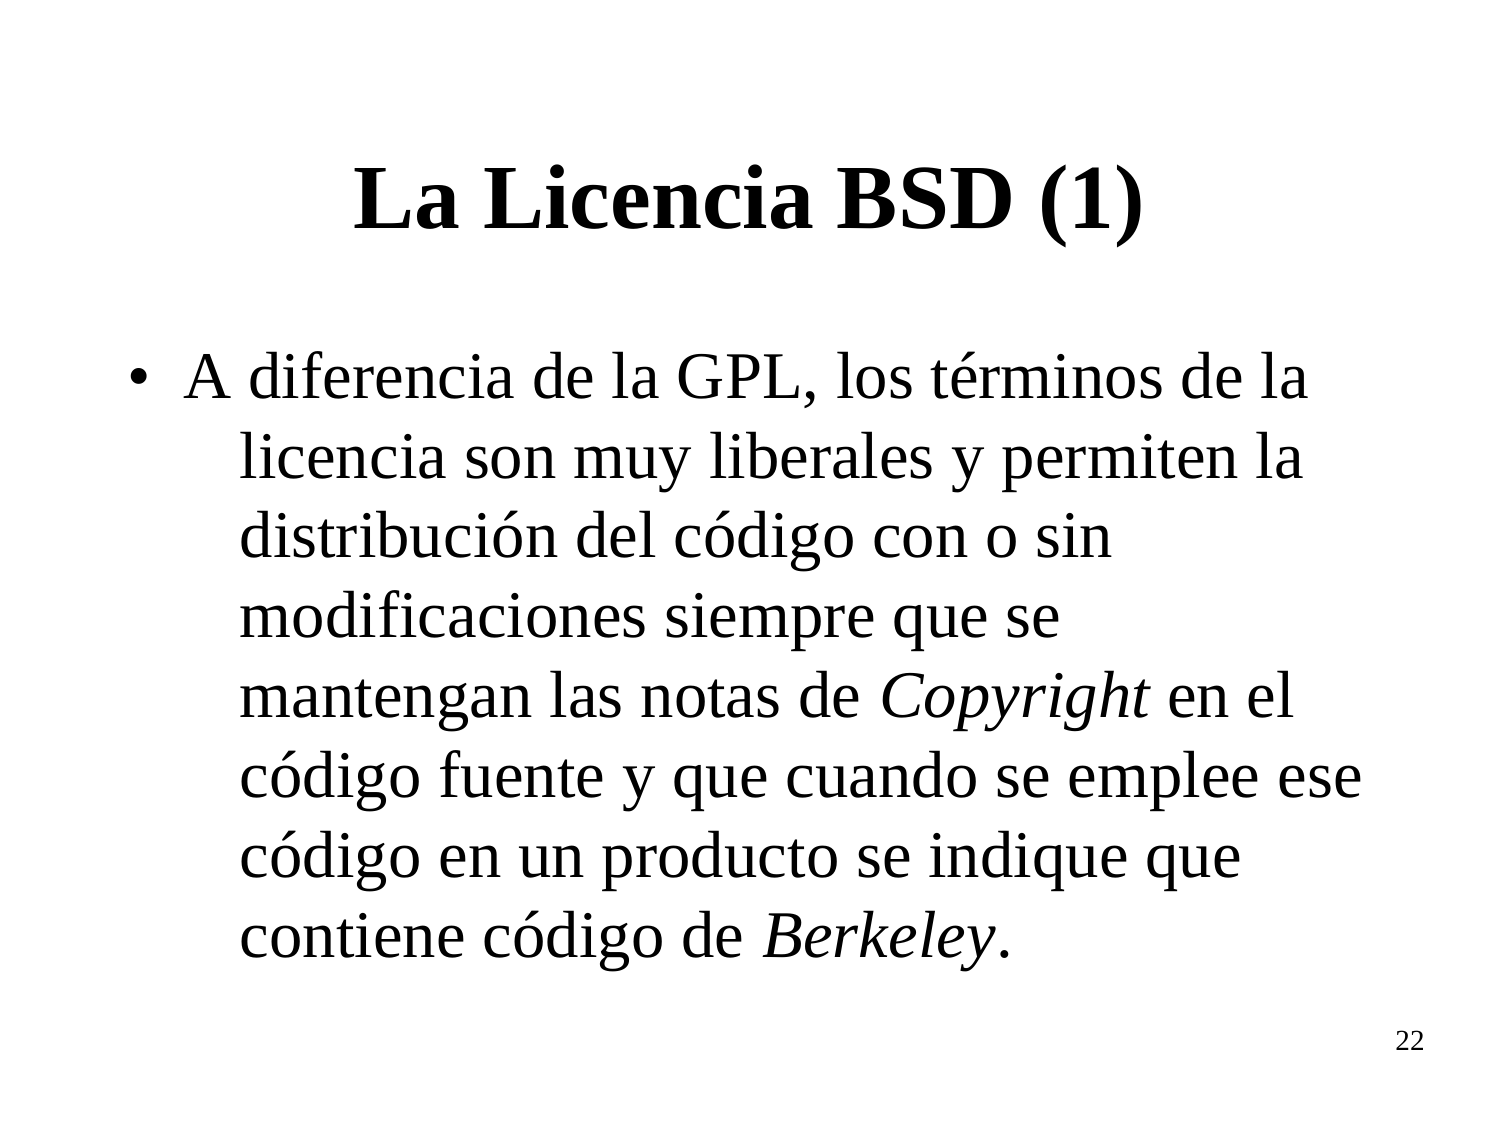

# La Licencia BSD (1)
A diferencia de la GPL, los términos de la licencia son muy liberales y permiten la distribución del código con o sin modificaciones siempre que se mantengan las notas de Copyright en el código fuente y que cuando se emplee ese código en un producto se indique que contiene código de Berkeley.
22